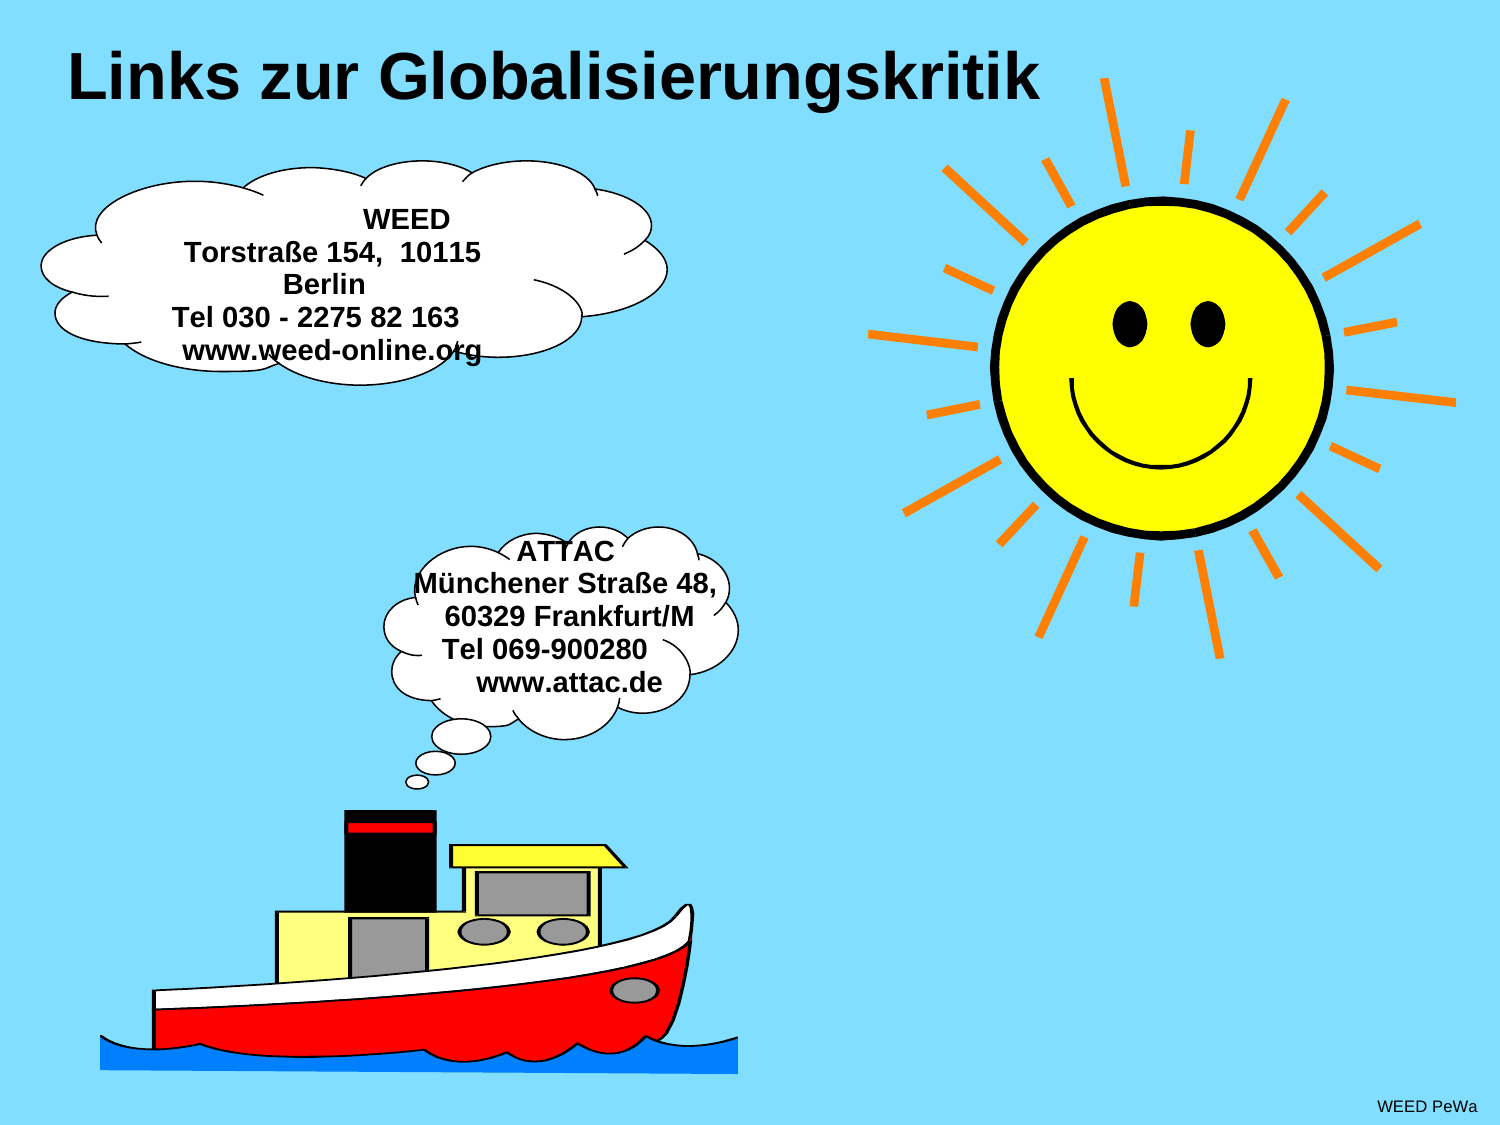

Links zur Globalisierungskritik
 WEED
Torstraße 154, 10115 Berlin
Tel 030 - 2275 82 163
www.weed-online.org
ATTAC
Münchener Straße 48,
60329 Frankfurt/M
Tel 069-900280
www.attac.de
WEED PeWa